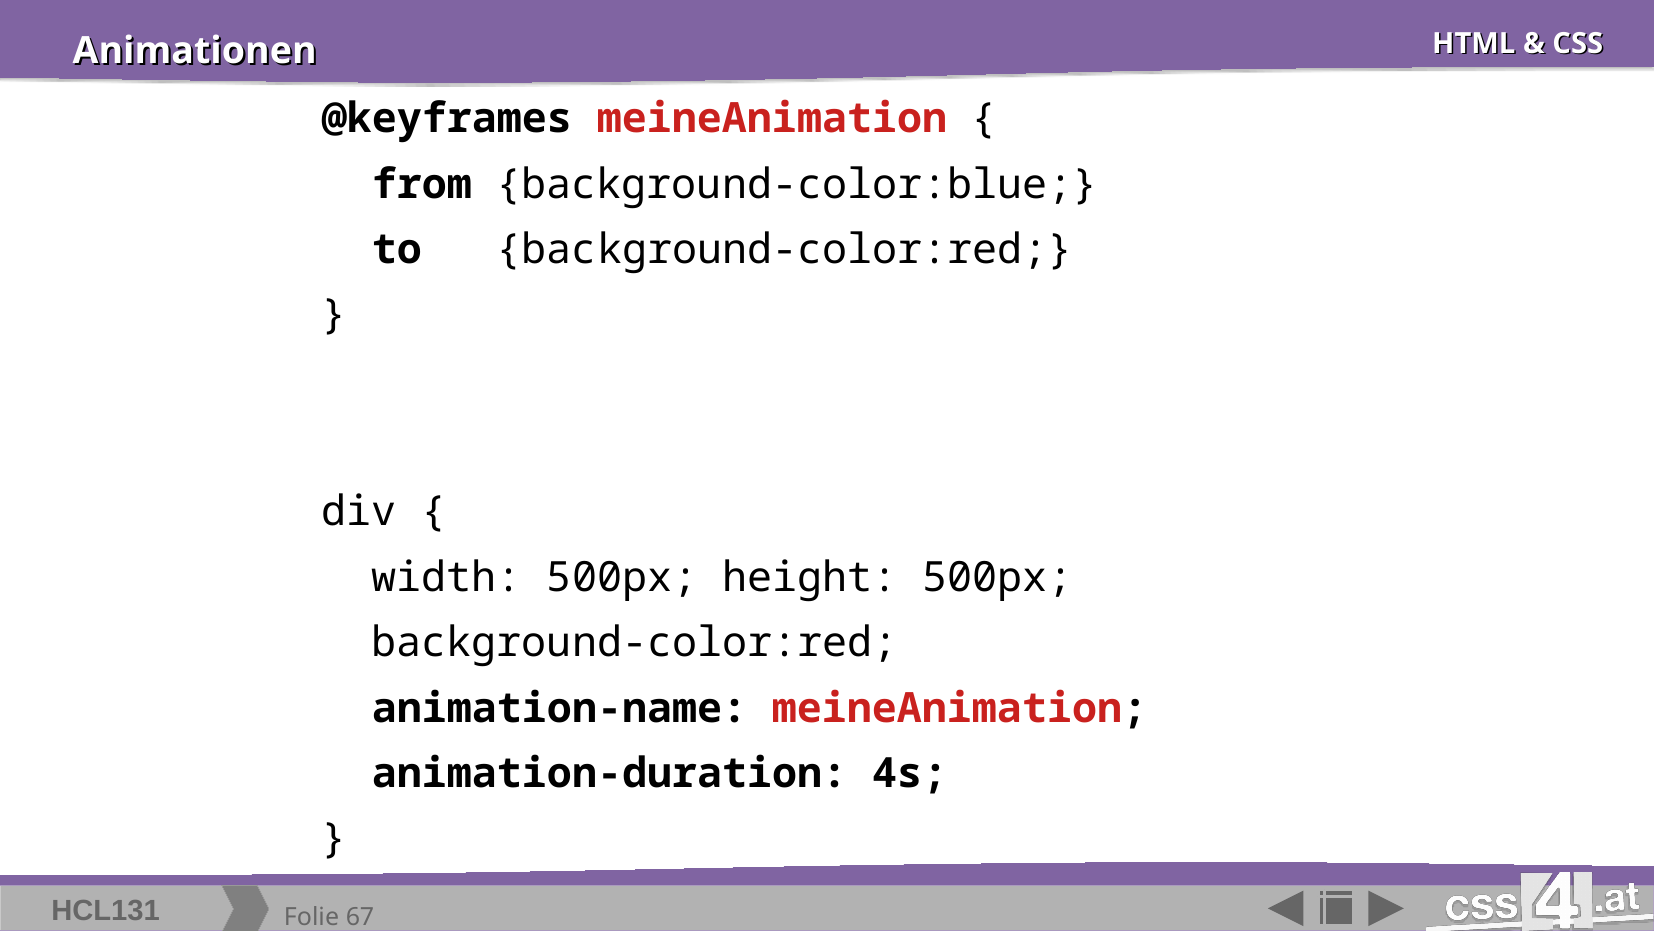

HTML & CSS
Animationen
@keyframes meineAnimation {
 from {background-color:blue;}
 to {background-color:red;}
}
div {
 width: 500px; height: 500px;
 background-color:red;
 animation-name: meineAnimation;
 animation-duration: 4s;
}
HCL131
Folie